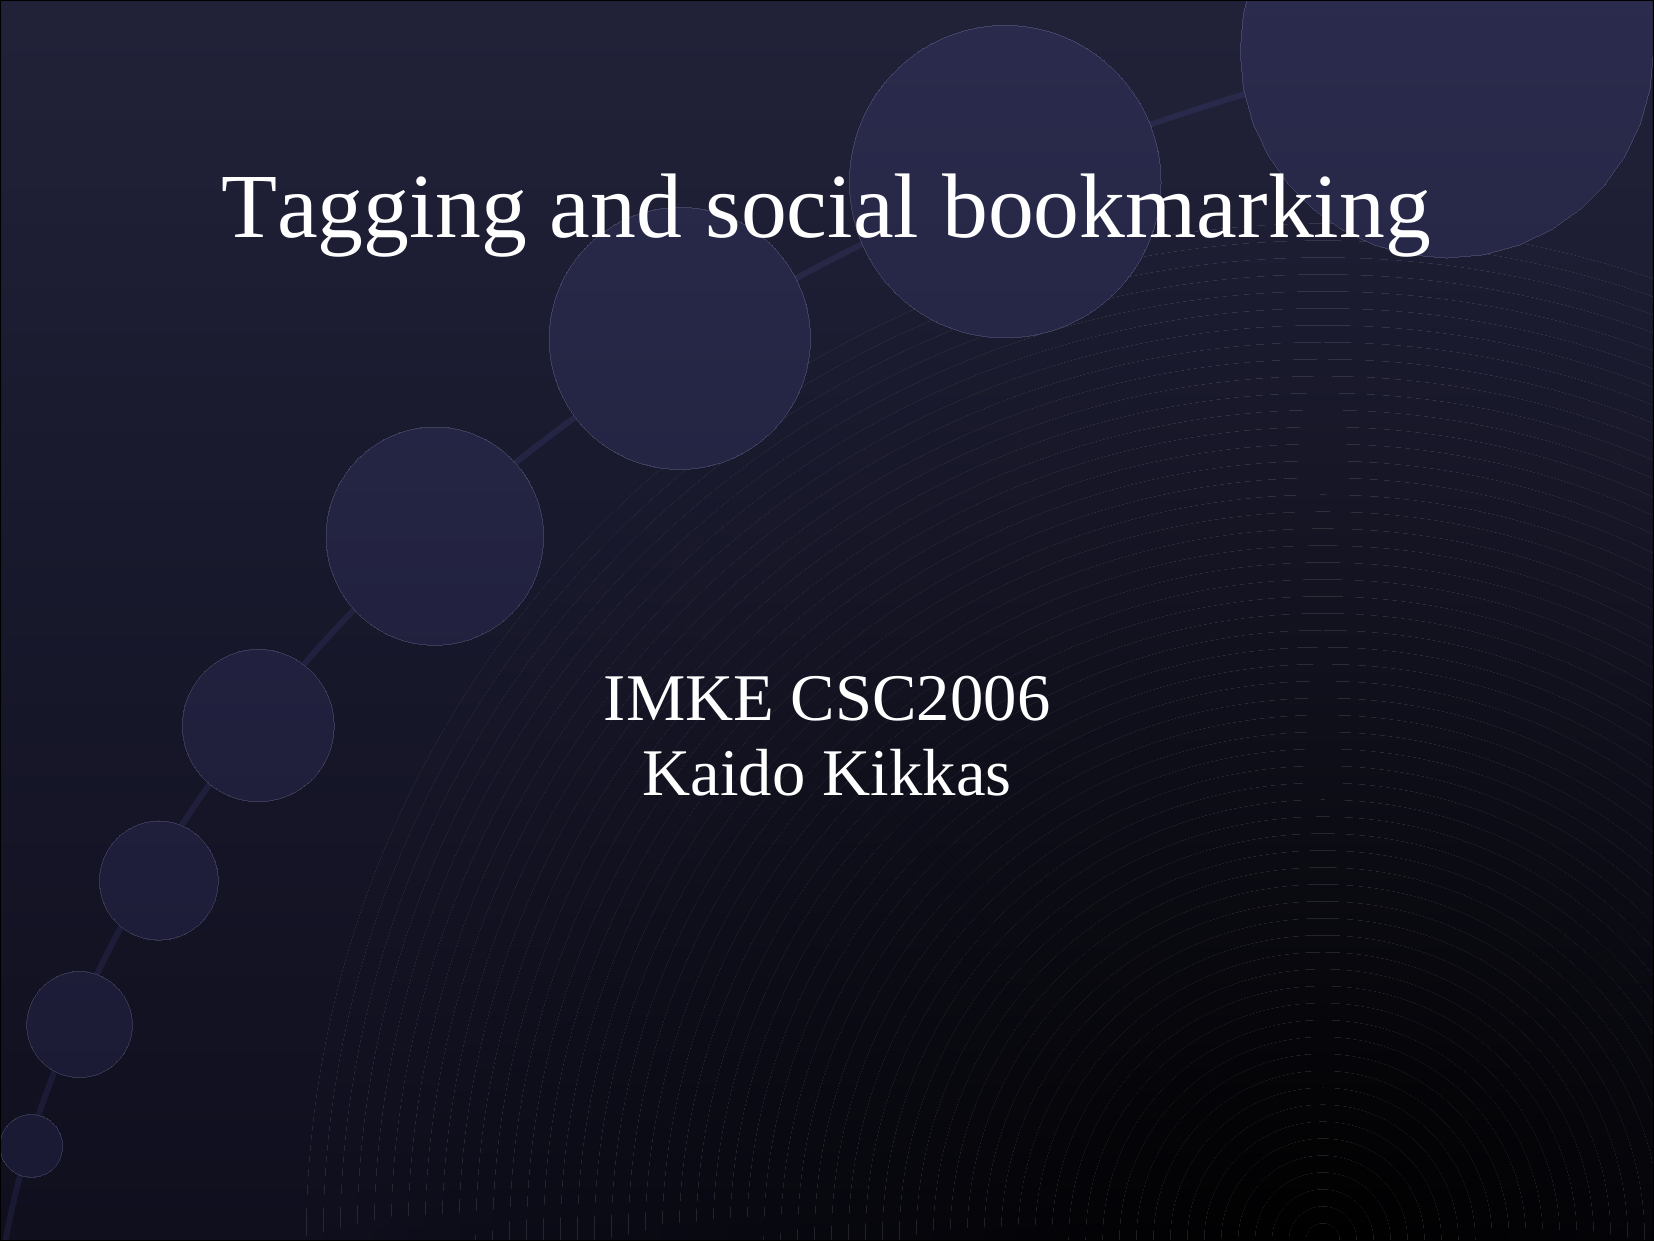

# Tagging and social bookmarking
IMKE CSC2006
Kaido Kikkas